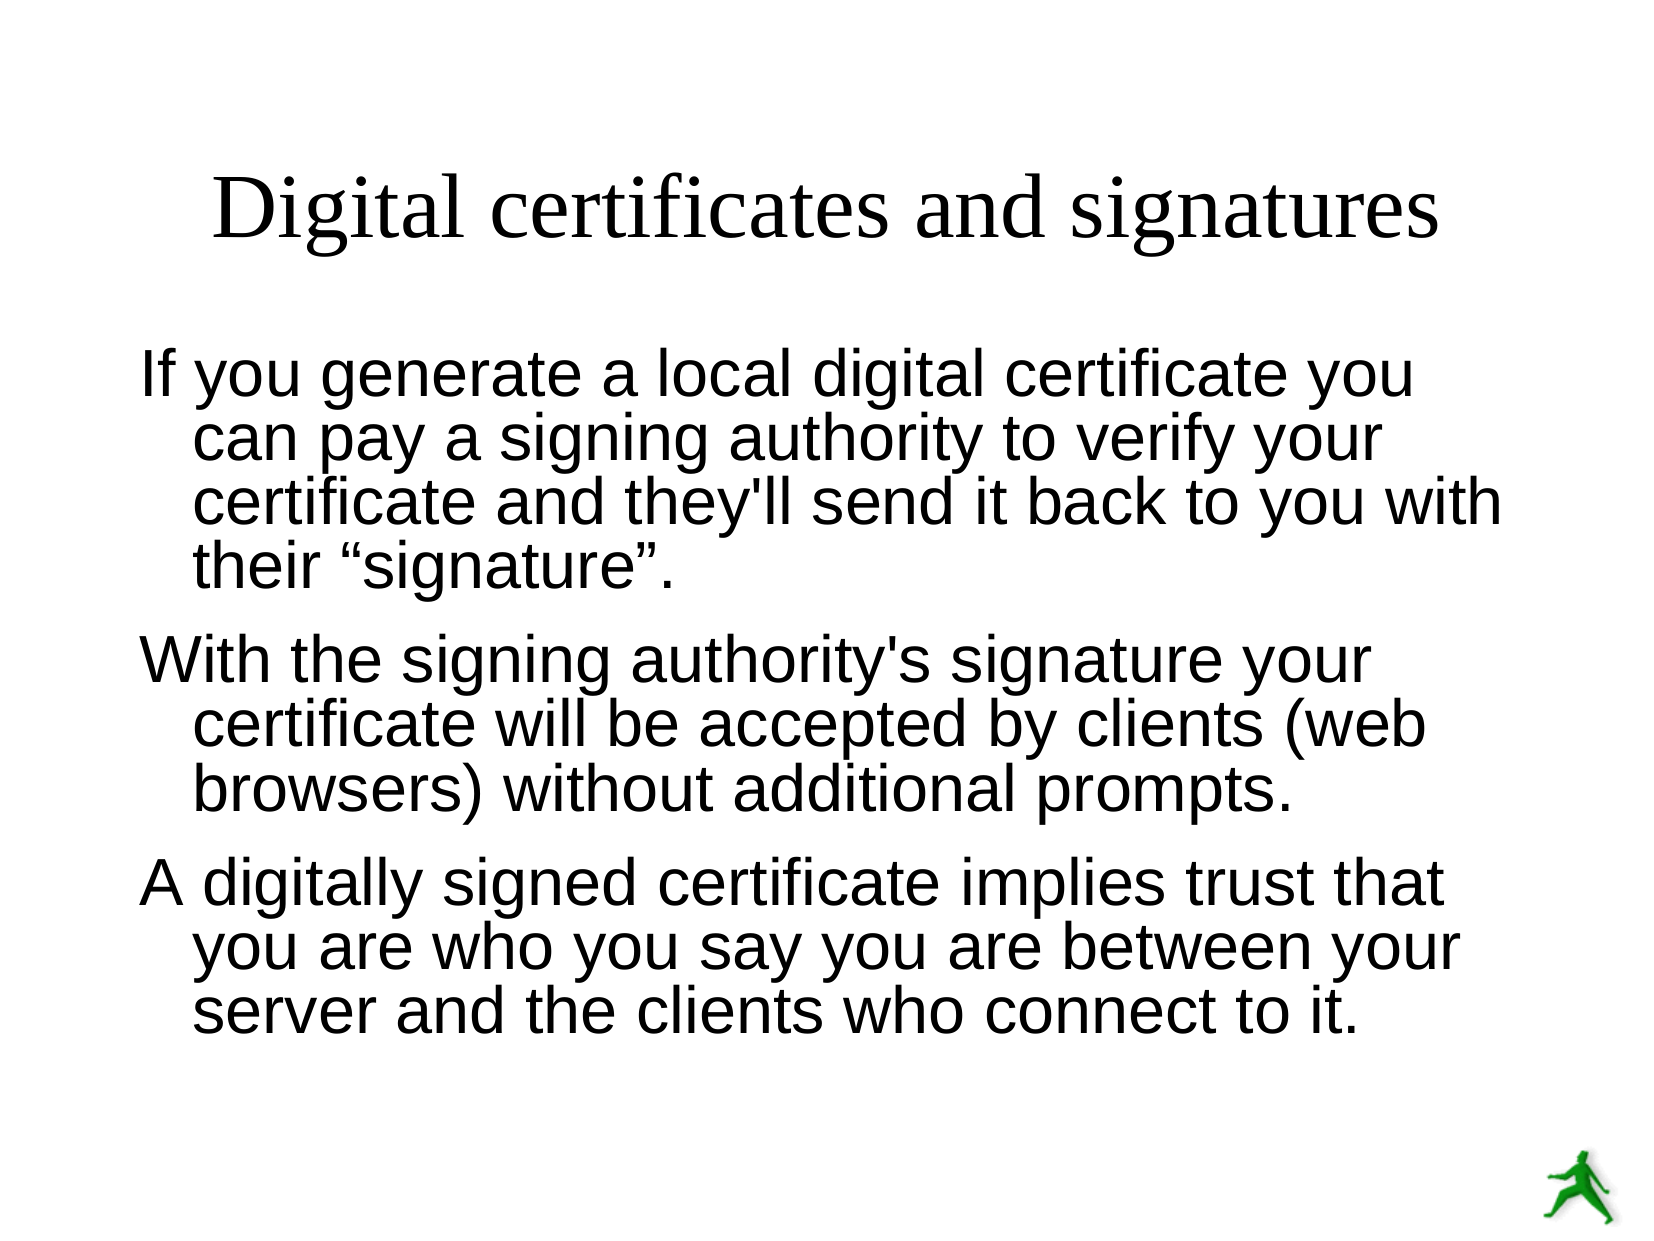

# Digital certificates and signatures
If you generate a local digital certificate you can pay a signing authority to verify your certificate and they'll send it back to you with their “signature”.
With the signing authority's signature your certificate will be accepted by clients (web browsers) without additional prompts.
A digitally signed certificate implies trust that you are who you say you are between your server and the clients who connect to it.